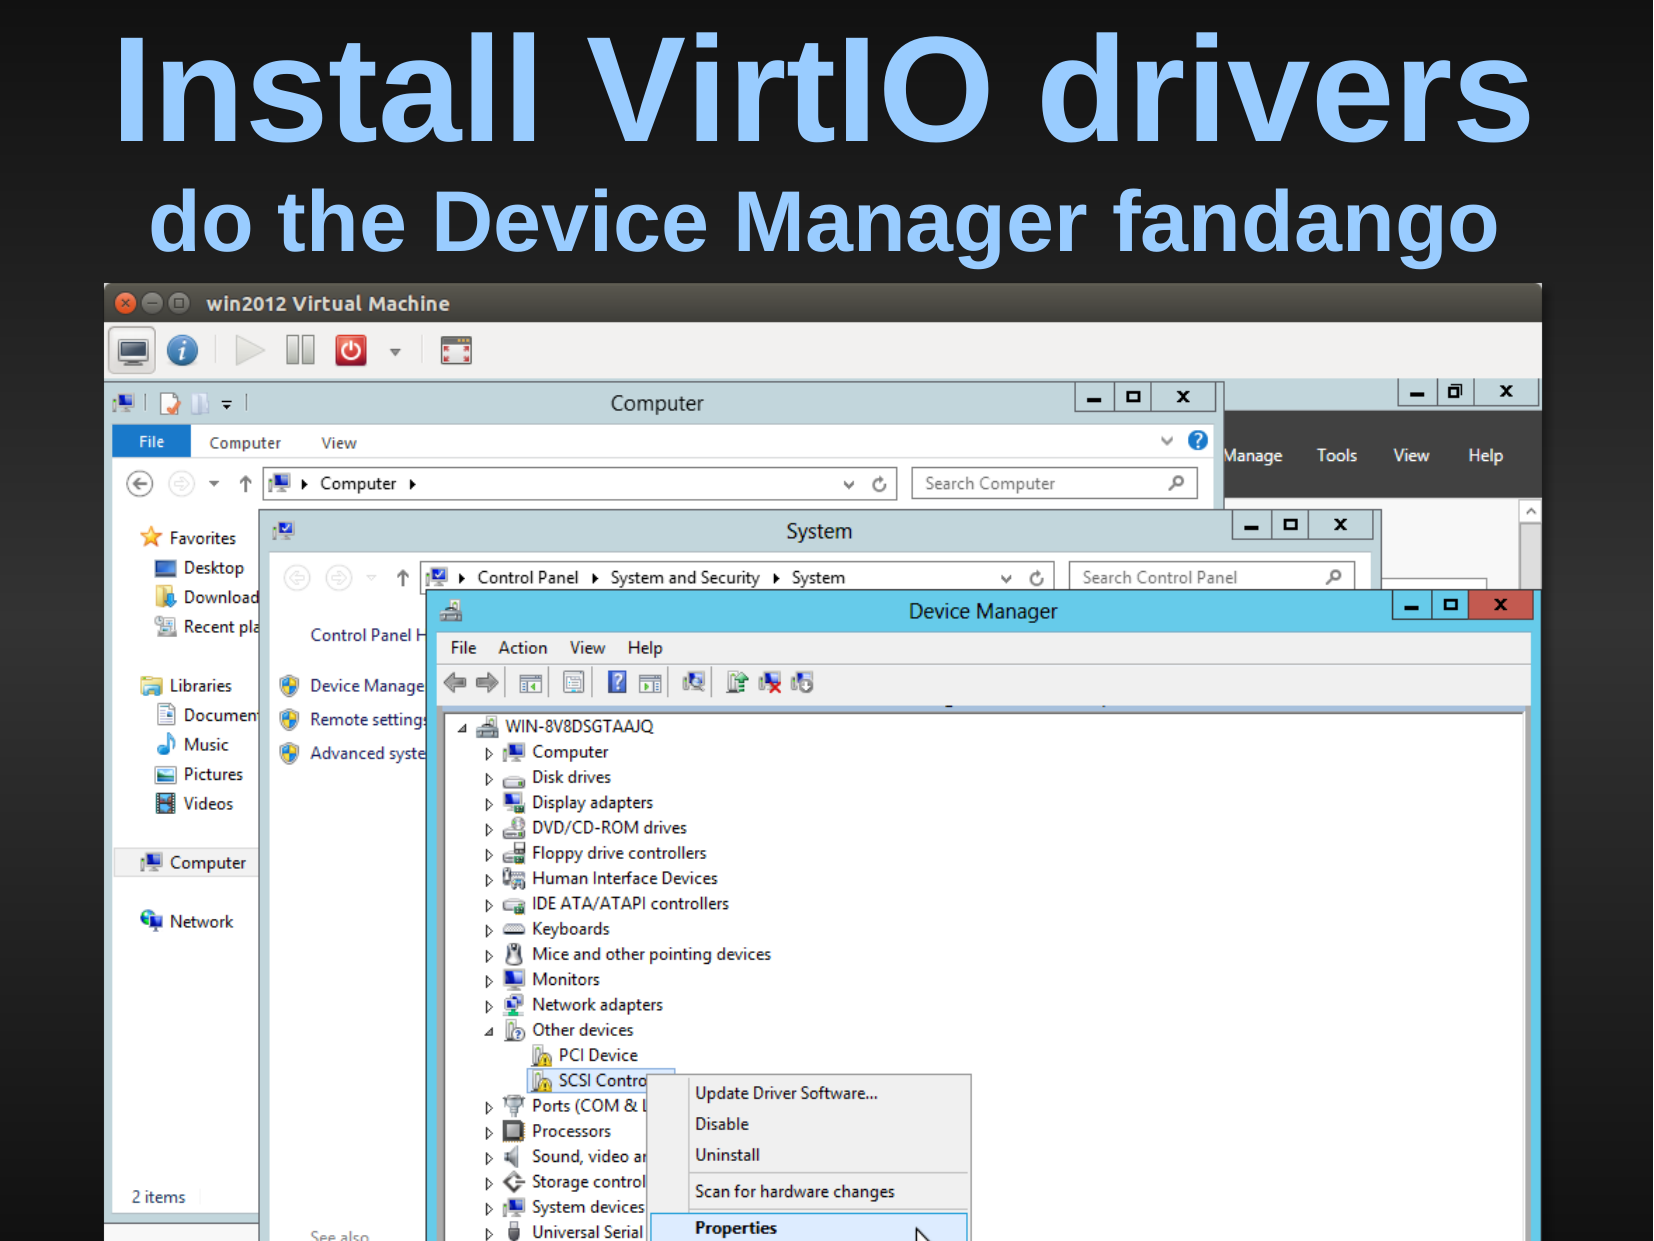

# Install VirtIO drivers do the Device Manager fandango